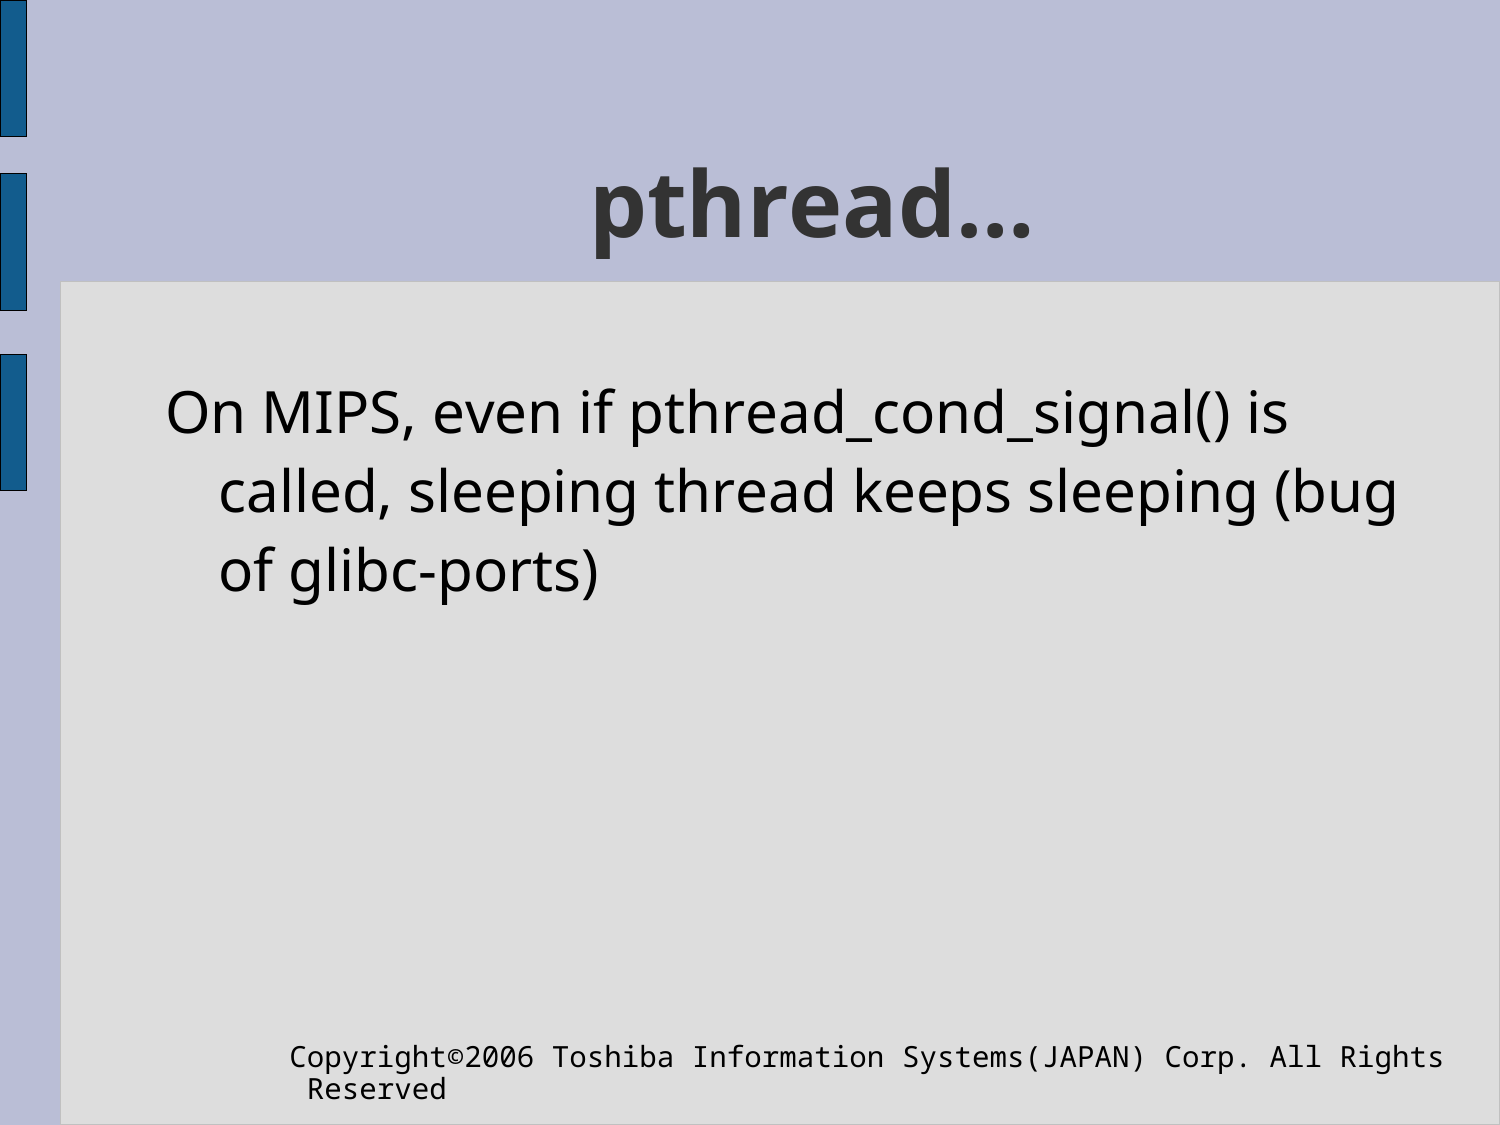

# pthread…
On MIPS, even if pthread_cond_signal() is called, sleeping thread keeps sleeping (bug of glibc-ports)
Copyright©2006 Toshiba Information Systems(JAPAN) Corp. All Rights Reserved